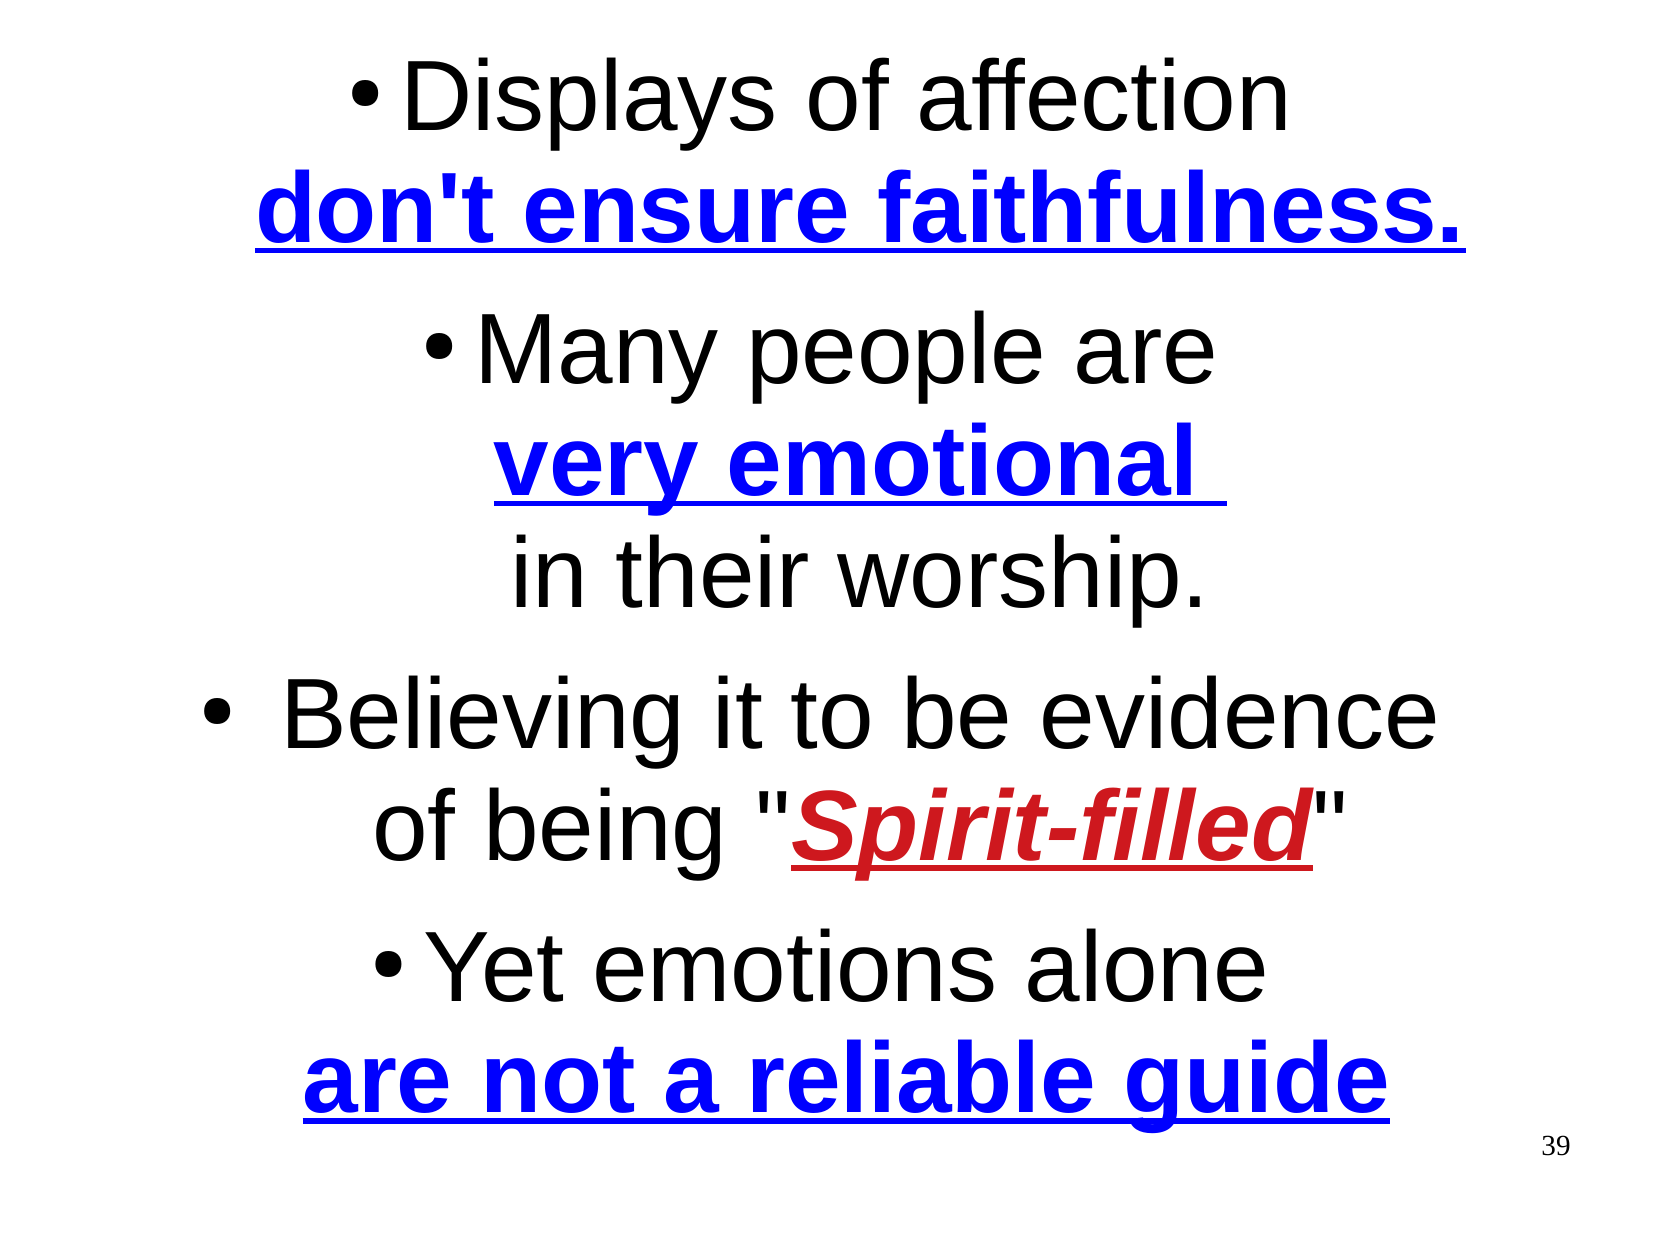

# Displays of affection don't ensure faithfulness.
Many people are
very emotional
in their worship.
 Believing it to be evidence
of being "Spirit-filled"
Yet emotions alone
are not a reliable guide
39